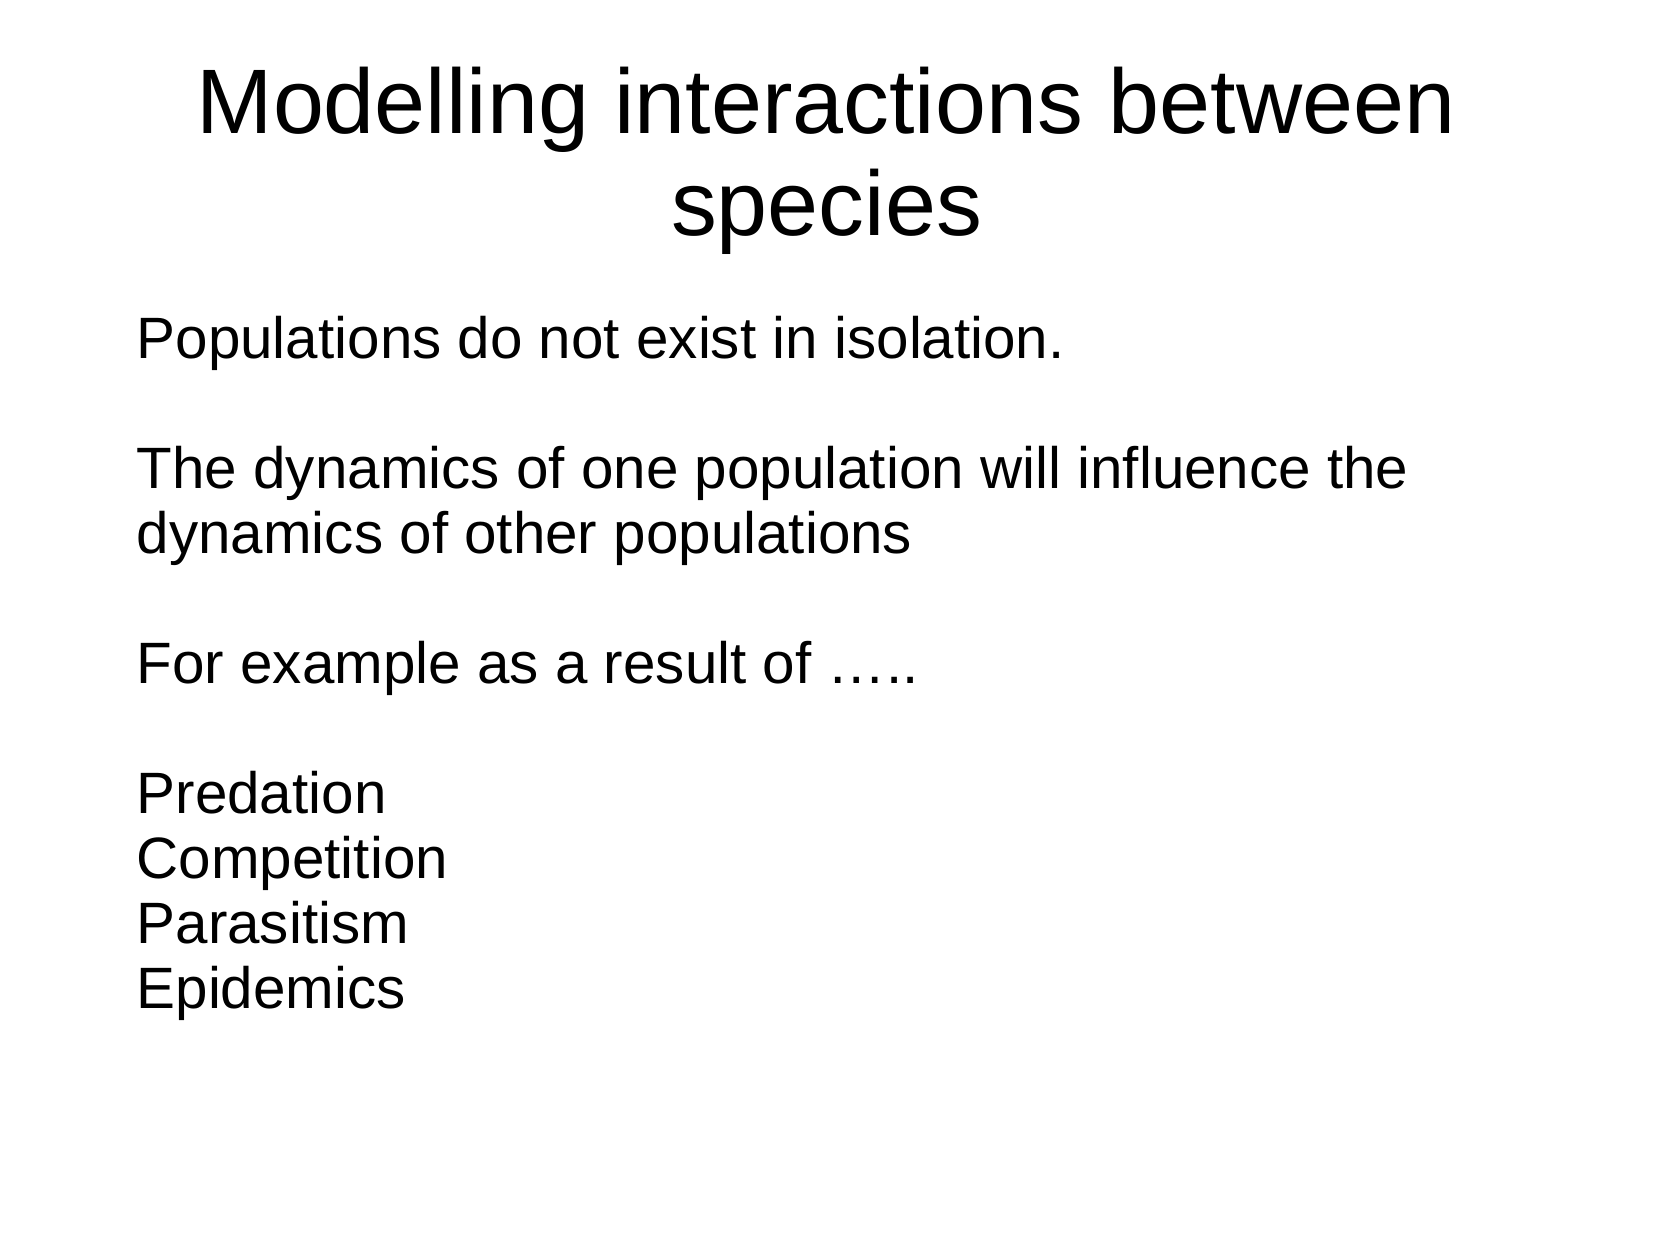

# Modelling interactions between species
Populations do not exist in isolation.
The dynamics of one population will influence the
dynamics of other populations
For example as a result of …..
Predation
Competition
Parasitism
Epidemics